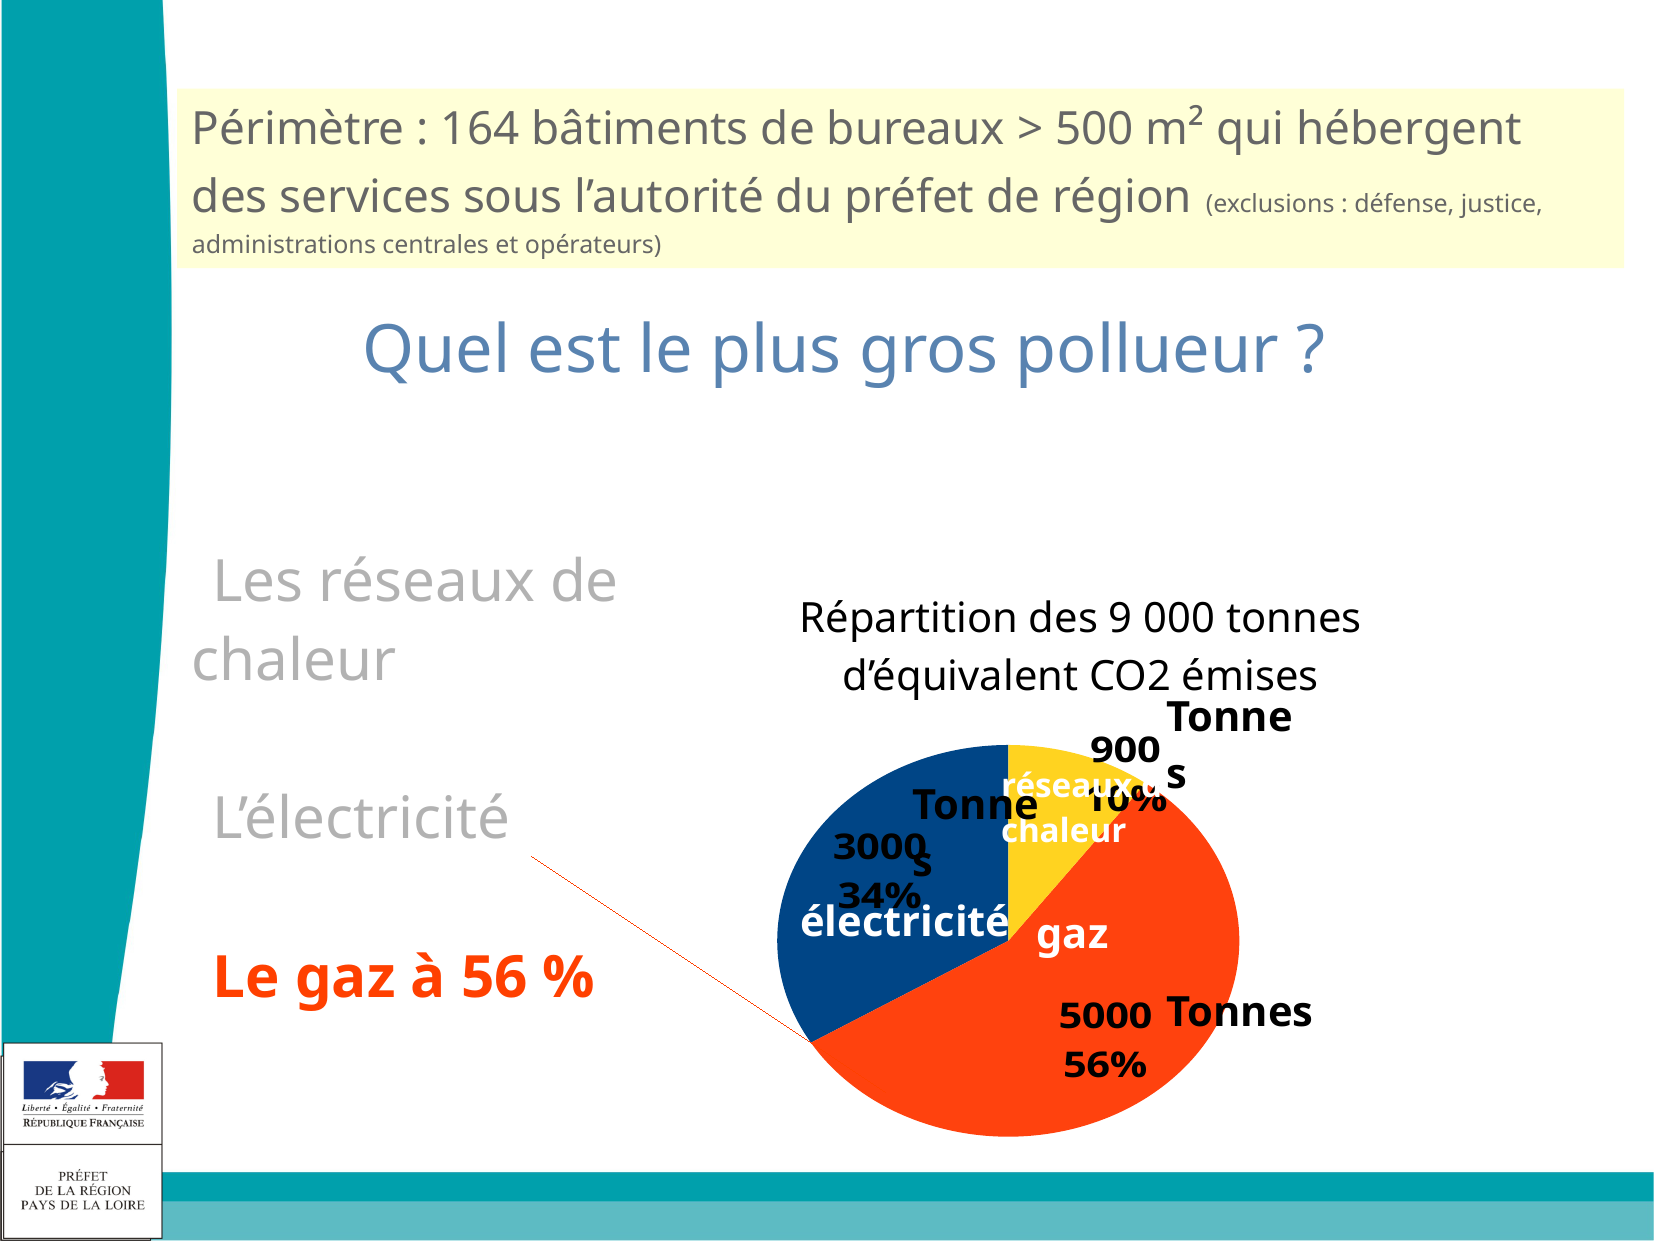

Périmètre : 164 bâtiments de bureaux > 500 m² qui hébergent des services sous l’autorité du préfet de région (exclusions : défense, justice, administrations centrales et opérateurs)
# Quel est le plus gros pollueur ?
Les réseaux de chaleur
L’électricité
Le gaz à 56 %
Répartition des 9 000 tonnes d’équivalent CO2 émises
### Chart
| Category | |
|---|---|
| électricité | 3000.0 |
| gaz | 5000.0 |
| réseaux de chaleur | 900.0 |Tonnes
réseaux de
chaleur
Tonnes
électricité
gaz
Tonnes